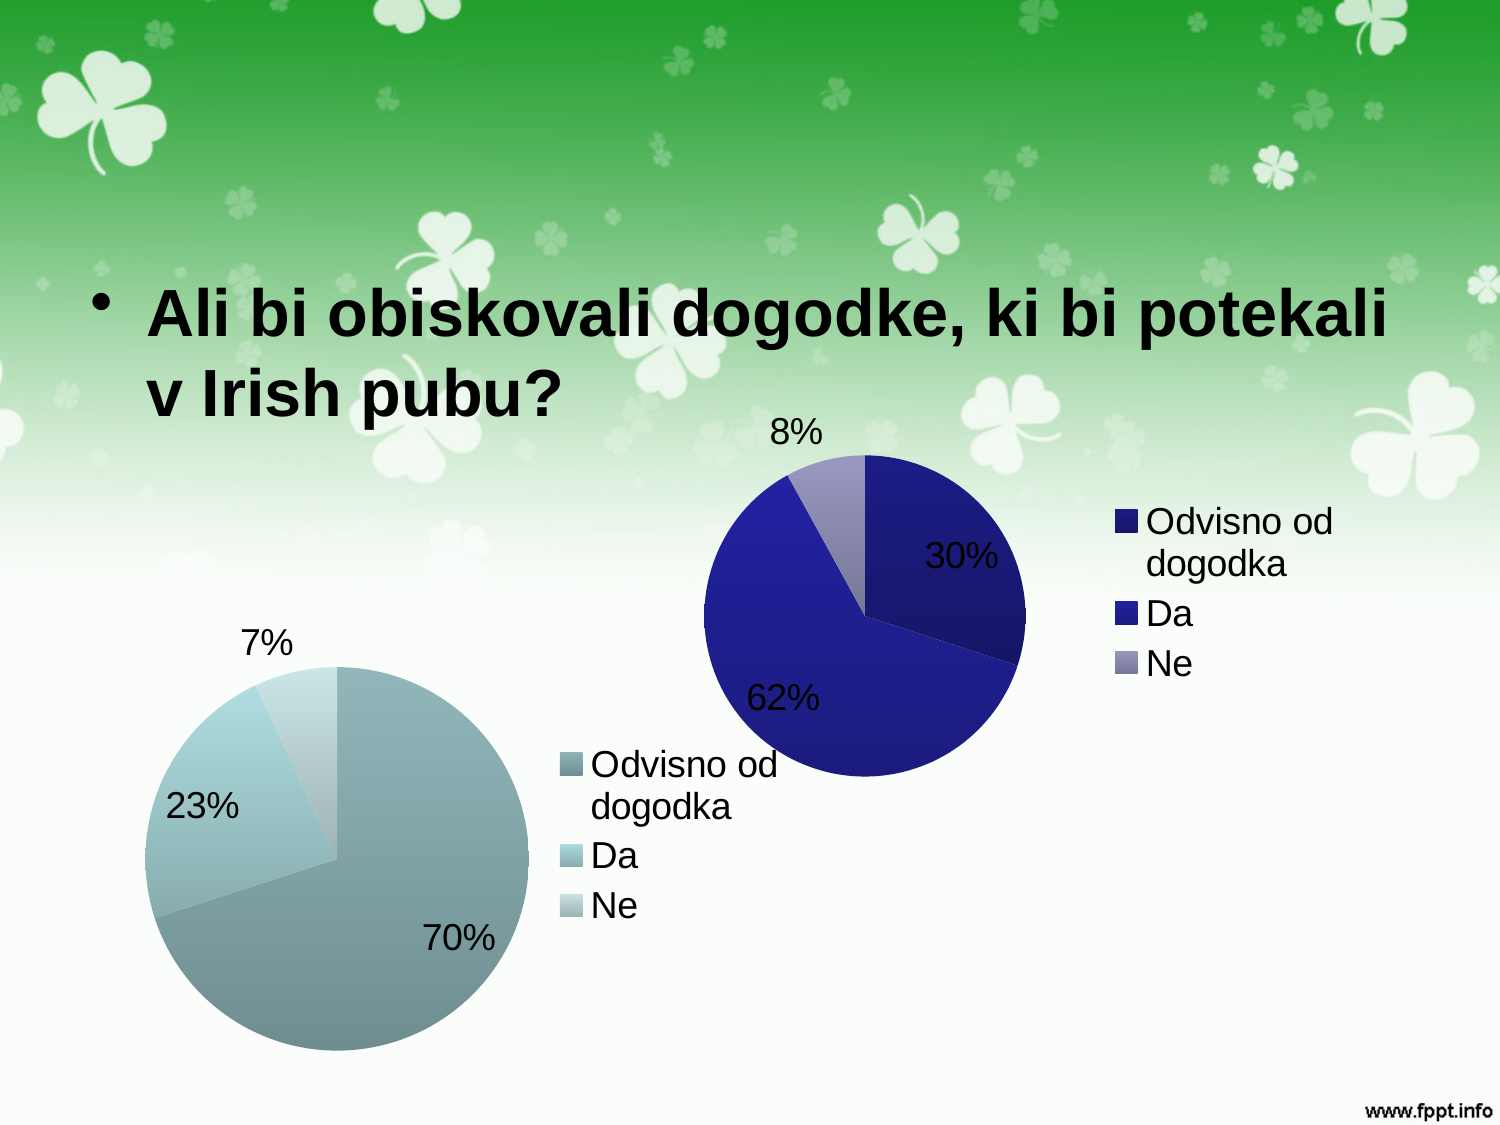

#
Ali bi obiskovali dogodke, ki bi potekali v Irish pubu?
### Chart
| Category | |
|---|---|
| Odvisno od dogodka | 0.3 |
| Da | 0.620000000000001 |
| Ne | 0.08 |
### Chart
| Category | |
|---|---|
| Odvisno od dogodka | 0.700000000000001 |
| Da | 0.23 |
| Ne | 0.07 |